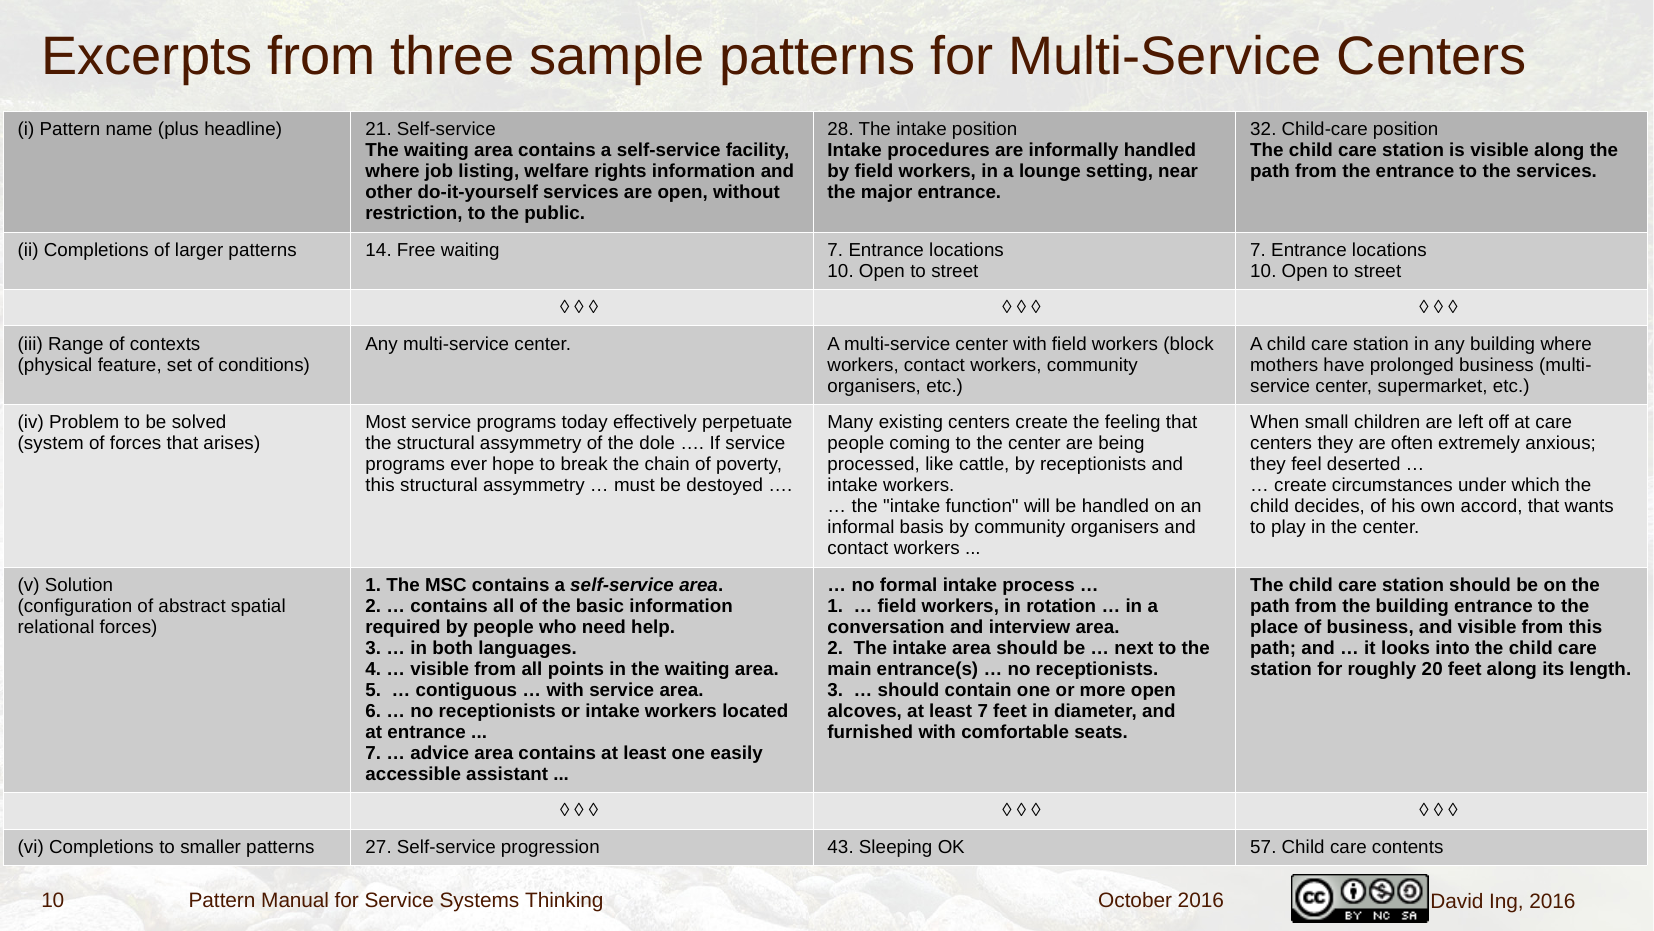

# Excerpts from three sample patterns for Multi-Service Centers
| (i) Pattern name (plus headline) | 21. Self-service The waiting area contains a self-service facility, where job listing, welfare rights information and other do-it-yourself services are open, without restriction, to the public. | 28. The intake position Intake procedures are informally handled by field workers, in a lounge setting, near the major entrance. | 32. Child-care position The child care station is visible along the path from the entrance to the services. |
| --- | --- | --- | --- |
| (ii) Completions of larger patterns | 14. Free waiting | 7. Entrance locations 10. Open to street | 7. Entrance locations 10. Open to street |
| | ◊ ◊ ◊ | ◊ ◊ ◊ | ◊ ◊ ◊ |
| (iii) Range of contexts (physical feature, set of conditions) | Any multi-service center. | A multi-service center with field workers (block workers, contact workers, community organisers, etc.) | A child care station in any building where mothers have prolonged business (multi-service center, supermarket, etc.) |
| (iv) Problem to be solved (system of forces that arises) | Most service programs today effectively perpetuate the structural assymmetry of the dole …. If service programs ever hope to break the chain of poverty, this structural assymmetry … must be destoyed …. | Many existing centers create the feeling that people coming to the center are being processed, like cattle, by receptionists and intake workers. … the "intake function" will be handled on an informal basis by community organisers and contact workers ... | When small children are left off at care centers they are often extremely anxious; they feel deserted … … create circumstances under which the child decides, of his own accord, that wants to play in the center. |
| (v) Solution (configuration of abstract spatial relational forces) | 1. The MSC contains a self-service area. 2. … contains all of the basic information required by people who need help. 3. … in both languages. 4. … visible from all points in the waiting area. 5. … contiguous … with service area. 6. … no receptionists or intake workers located at entrance ... 7. … advice area contains at least one easily accessible assistant ... | … no formal intake process … 1. … field workers, in rotation … in a conversation and interview area. 2. The intake area should be … next to the main entrance(s) … no receptionists. 3. … should contain one or more open alcoves, at least 7 feet in diameter, and furnished with comfortable seats. | The child care station should be on the path from the building entrance to the place of business, and visible from this path; and … it looks into the child care station for roughly 20 feet along its length. |
| | ◊ ◊ ◊ | ◊ ◊ ◊ | ◊ ◊ ◊ |
| (vi) Completions to smaller patterns | 27. Self-service progression | 43. Sleeping OK | 57. Child care contents |
Pattern Manual for Service Systems Thinking
October 2016
10